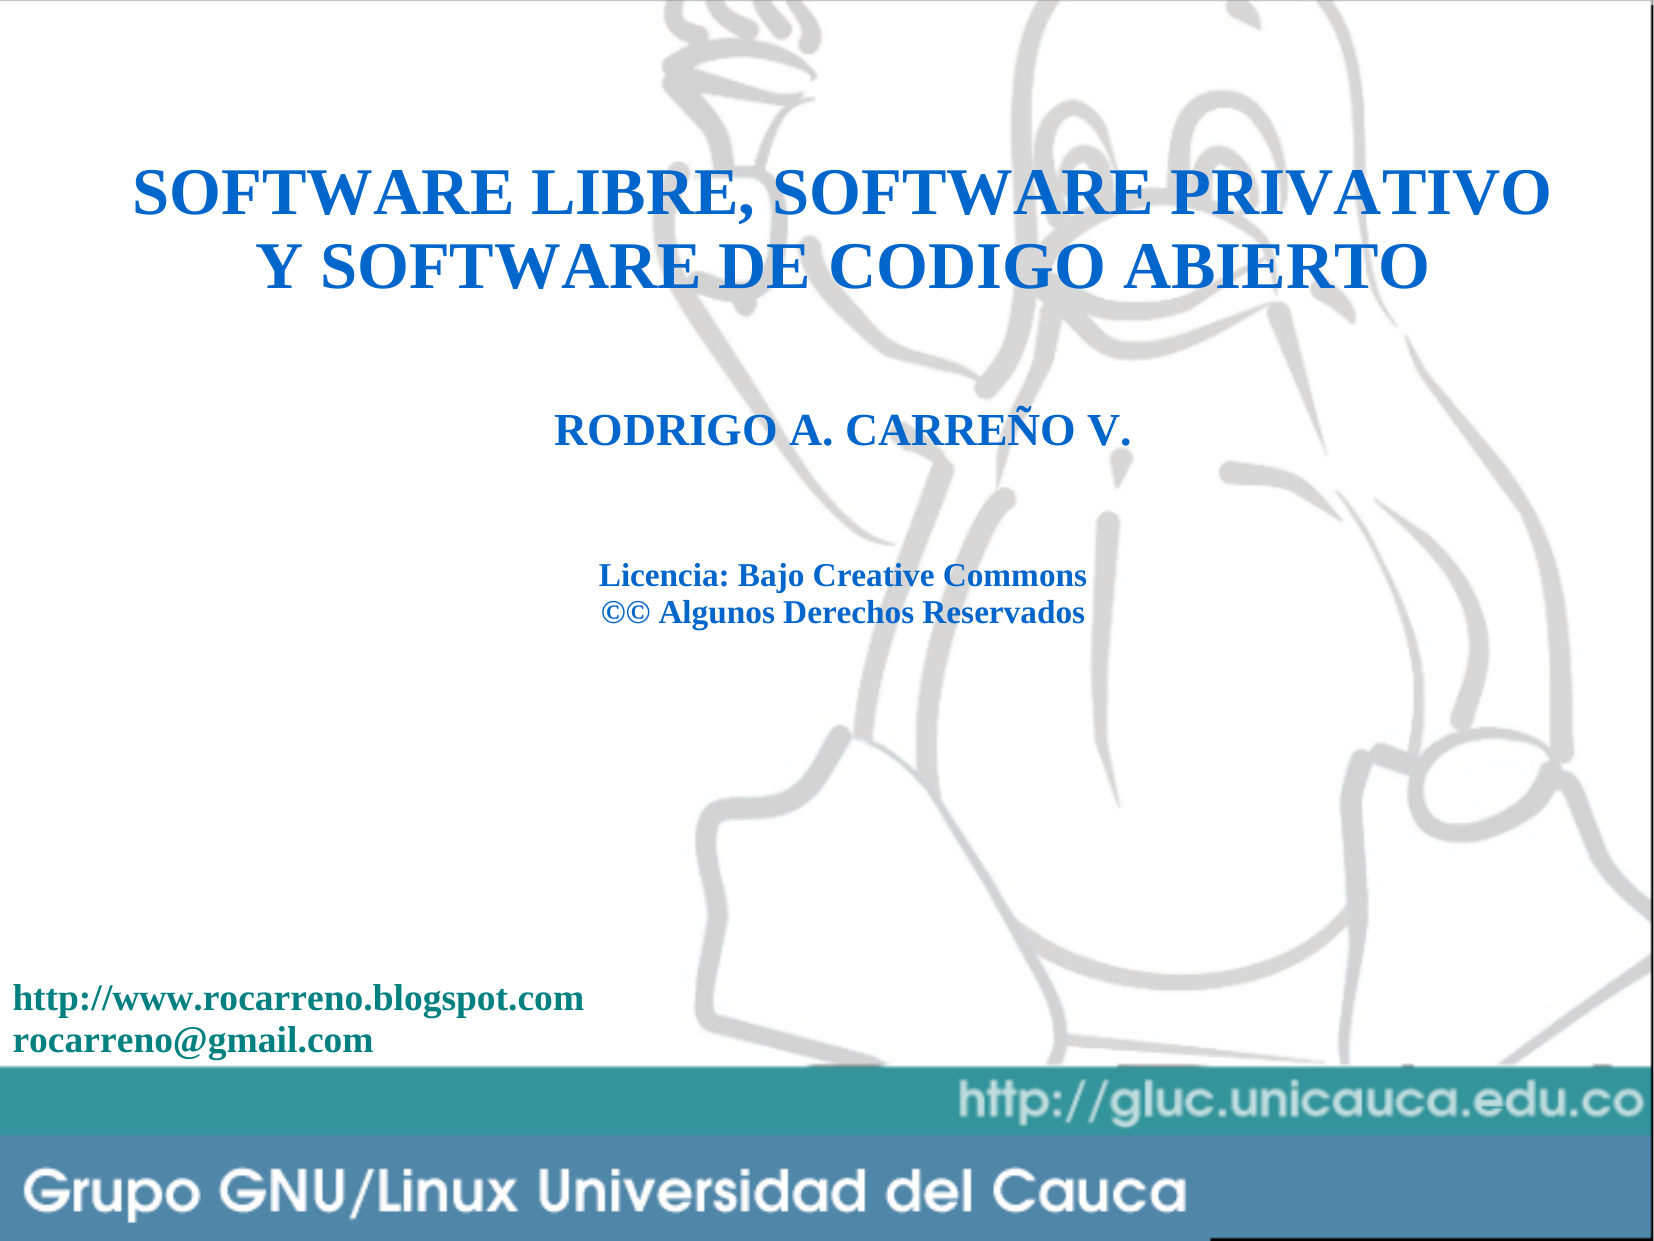

SOFTWARE LIBRE, SOFTWARE PRIVATIVO
Y SOFTWARE DE CODIGO ABIERTO
RODRIGO A. CARREÑO V.
Licencia: Bajo Creative Commons
©© Algunos Derechos Reservados
http://www.rocarreno.blogspot.com
rocarreno@gmail.com